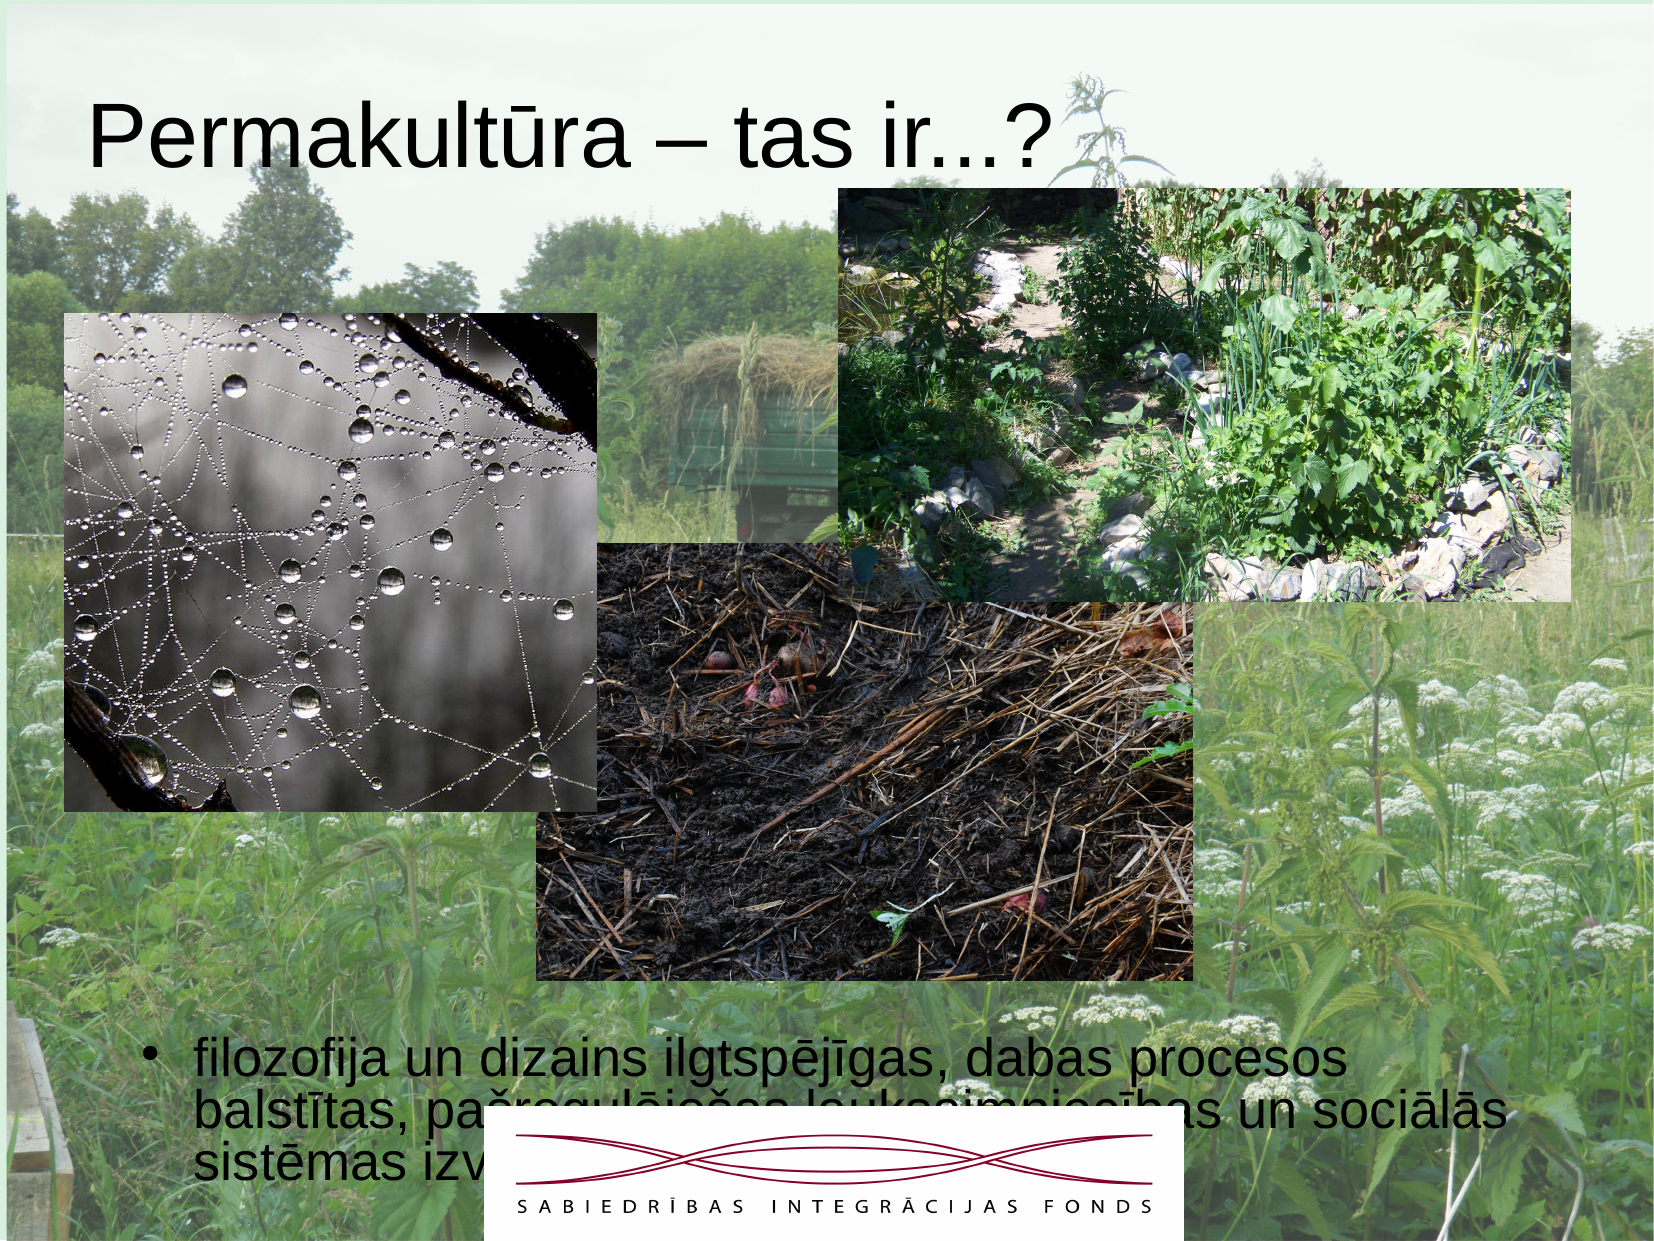

# Permakultūra – tas ir...?
filozofija un dizains ilgtspējīgas, dabas procesos balstītas, pašregulējošas lauksaimniecības un sociālās sistēmas izveidei